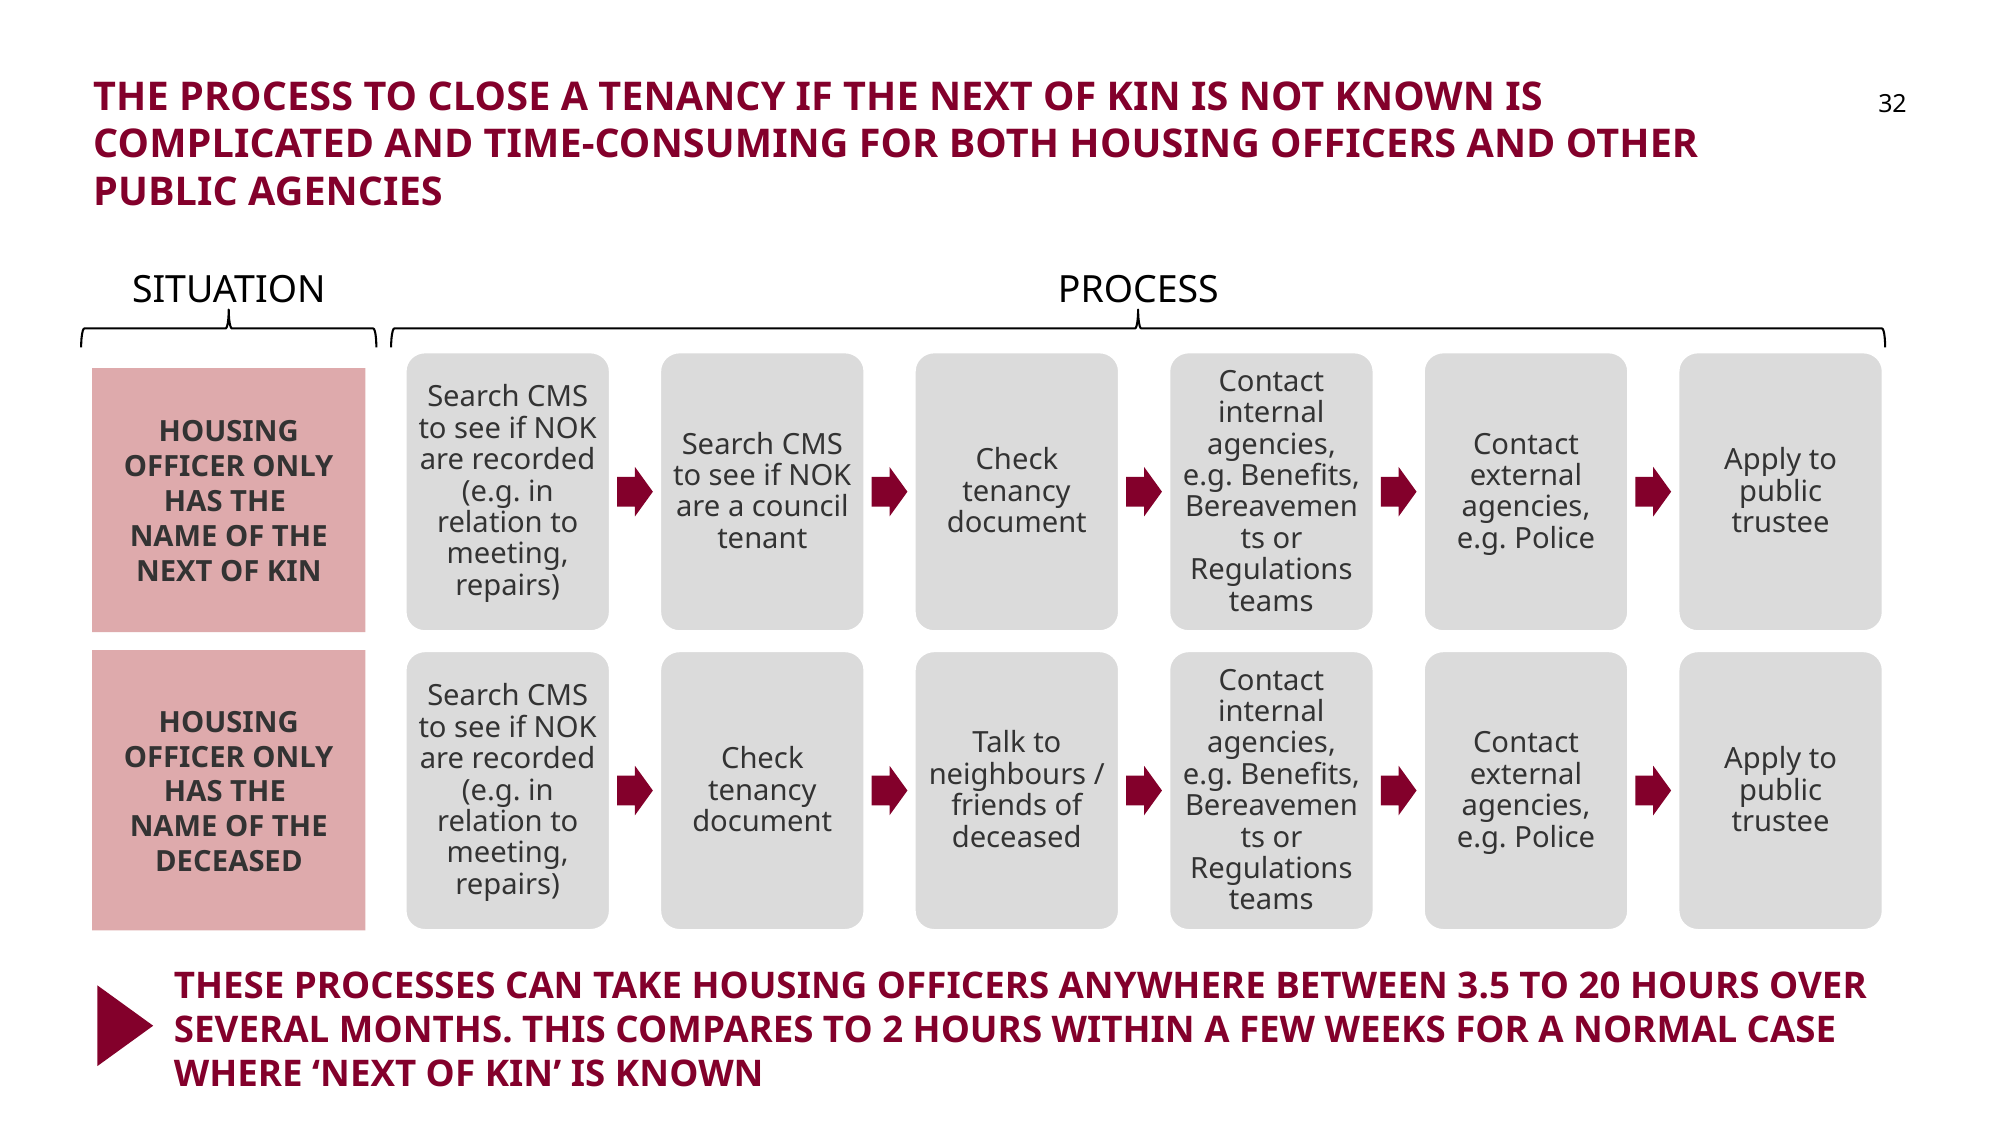

# THE PROCESS TO CLOSE A TENANCY IF THE NEXT OF KIN IS NOT KNOWN IS COMPLICATED AND TIME-CONSUMING FOR BOTH HOUSING OFFICERS AND OTHER PUBLIC AGENCIES
SITUATION
PROCESS
Search CMS to see if NOK are recorded (e.g. in relation to meeting, repairs)
Search CMS to see if NOK are a council tenant
Check tenancy document
Contact internal agencies, e.g. Benefits, Bereavements or Regulations teams
Contact external agencies, e.g. Police
Apply to public trustee
HOUSING OFFICER ONLY HAS THE
NAME OF THE NEXT OF KIN
HOUSING OFFICER ONLY HAS THE
NAME OF THE DECEASED
Search CMS to see if NOK are recorded (e.g. in relation to meeting, repairs)
Check tenancy document
Talk to neighbours / friends of deceased
Contact internal agencies, e.g. Benefits, Bereavements or Regulations teams
Contact external agencies, e.g. Police
Apply to public trustee
THESE PROCESSES CAN TAKE HOUSING OFFICERS ANYWHERE BETWEEN 3.5 TO 20 HOURS OVER SEVERAL MONTHS. THIS COMPARES TO 2 HOURS WITHIN A FEW WEEKS FOR A NORMAL CASE WHERE ‘NEXT OF KIN’ IS KNOWN